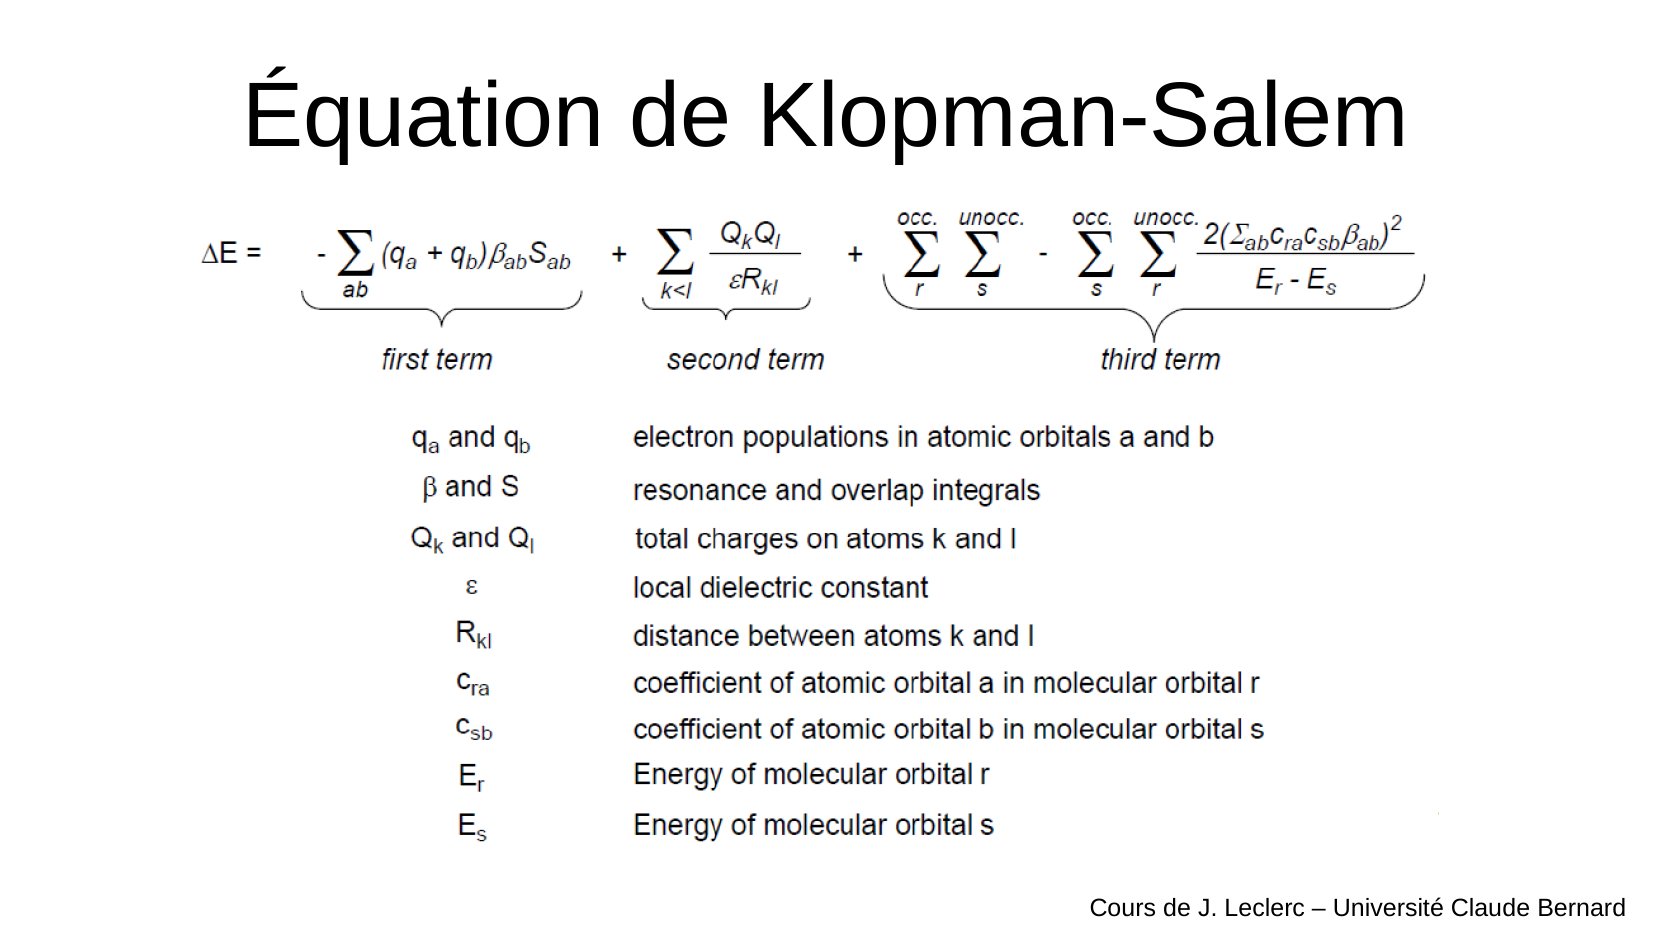

# Équation de Klopman-Salem
Cours de J. Leclerc – Université Claude Bernard